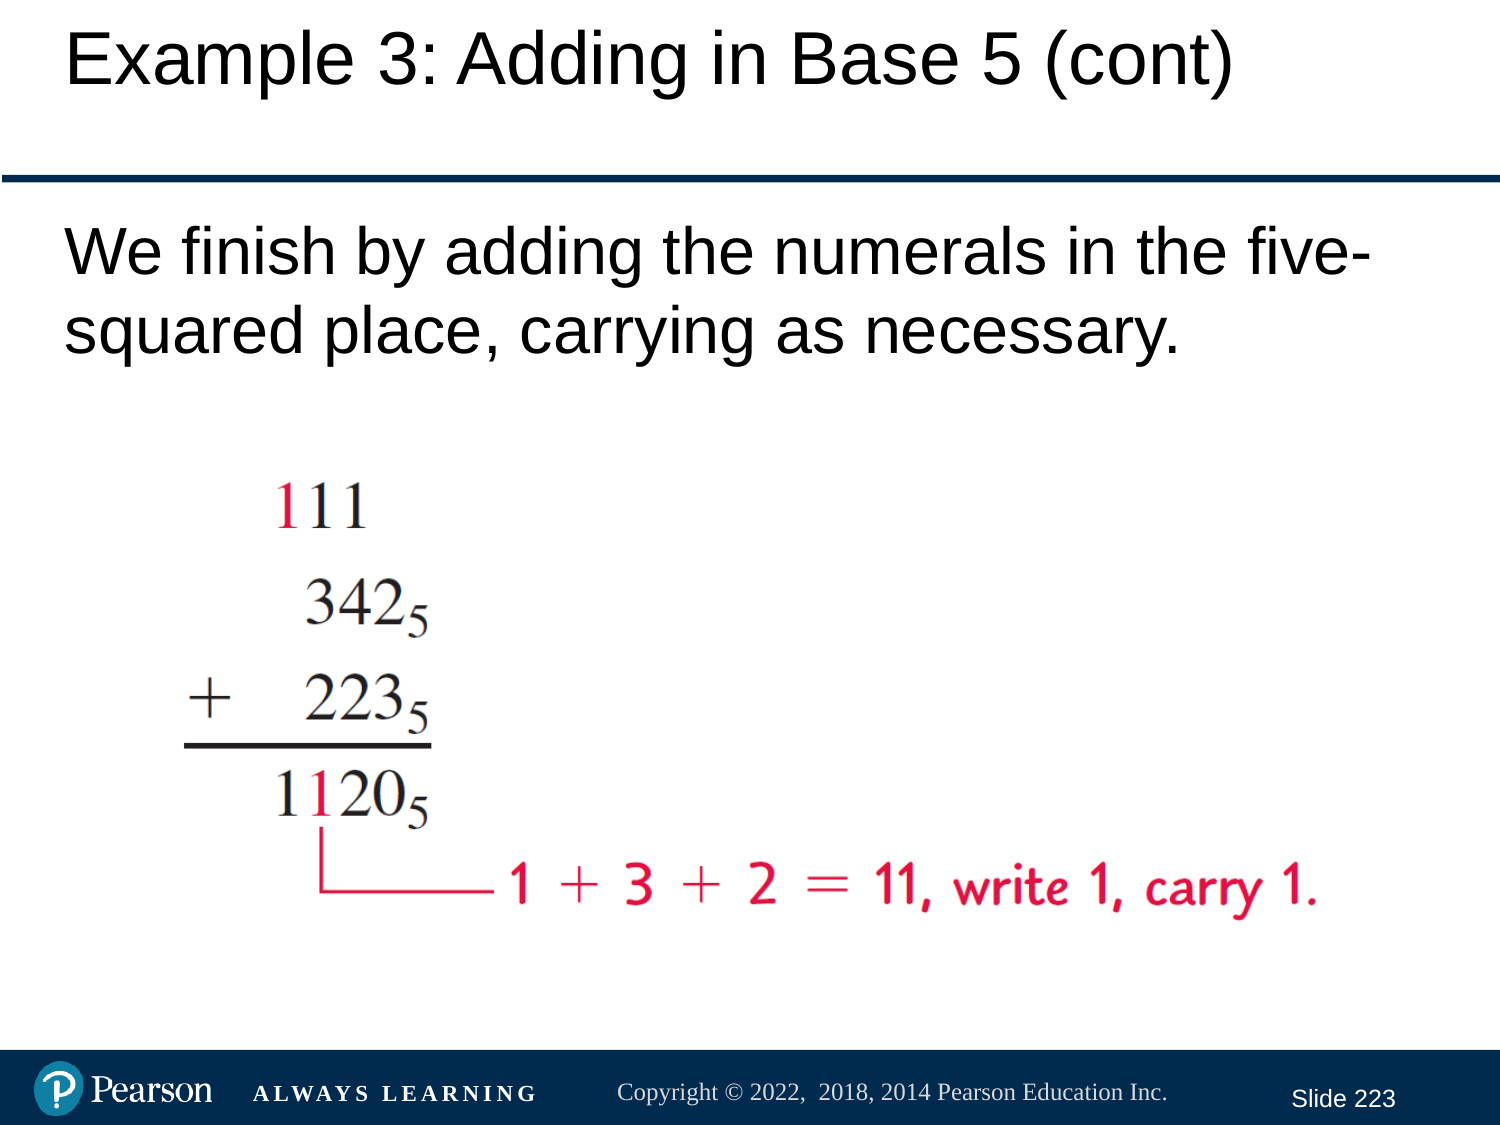

# Example 3: Adding in Base 5 (cont)
We finish by adding the numerals in the five-squared place, carrying as necessary.